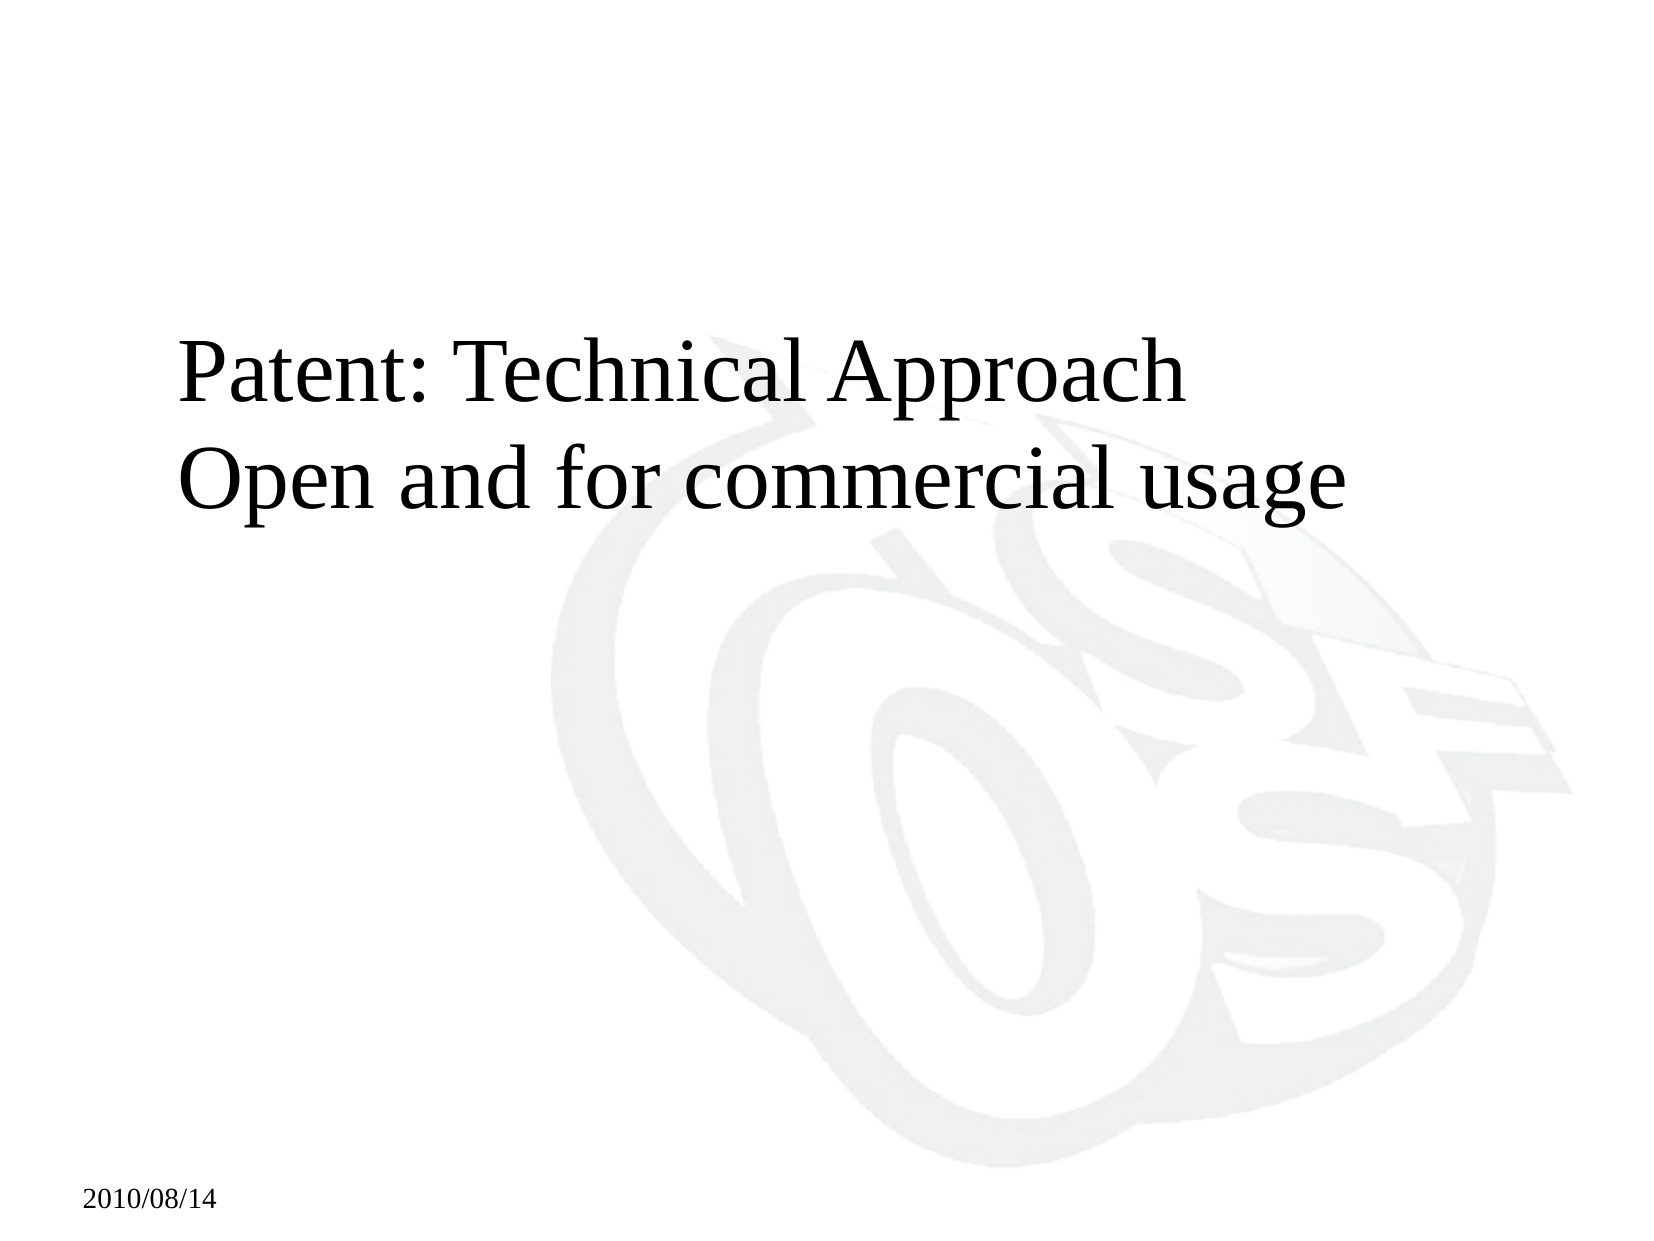

# Patent: Technical Approach
Open and for commercial usage
2010/08/14